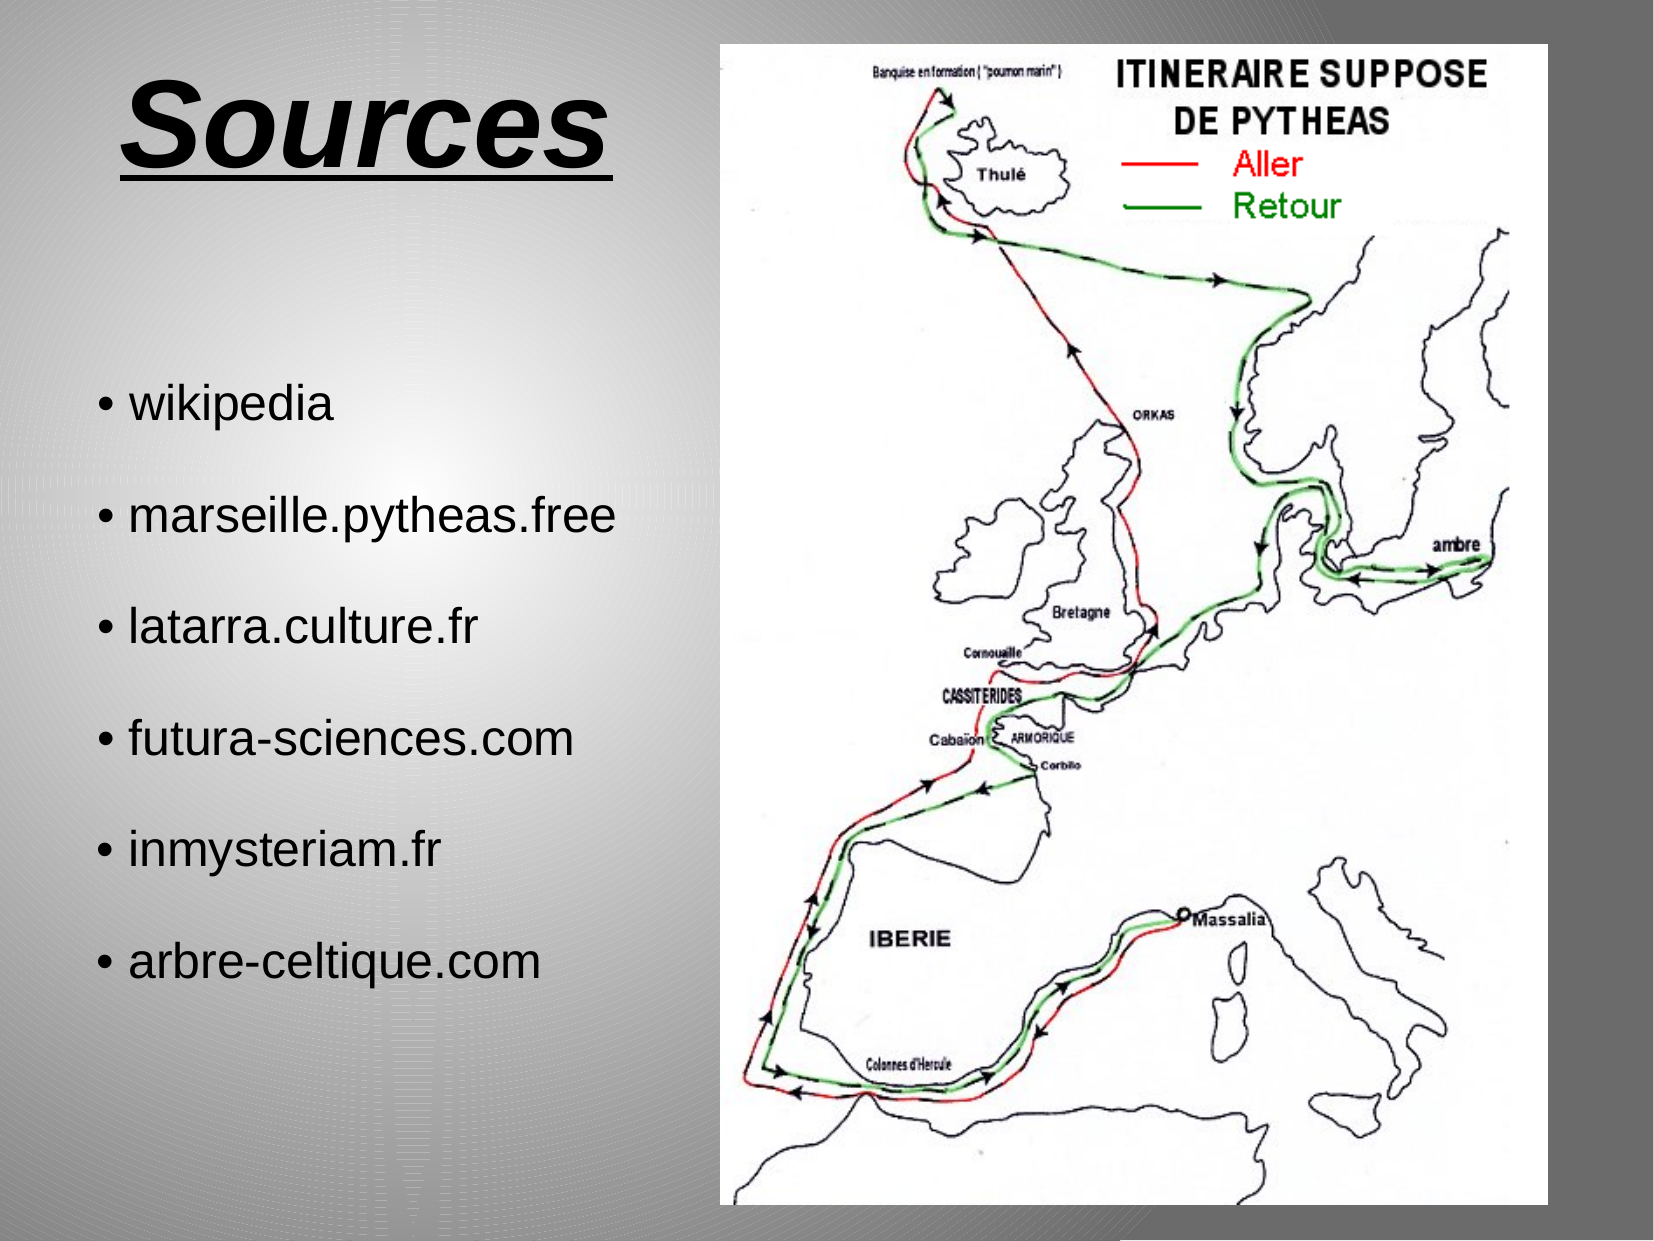

Sources
• wikipedia
• marseille.pytheas.free
• latarra.culture.fr
• futura-sciences.com
• inmysteriam.fr
• arbre-celtique.com